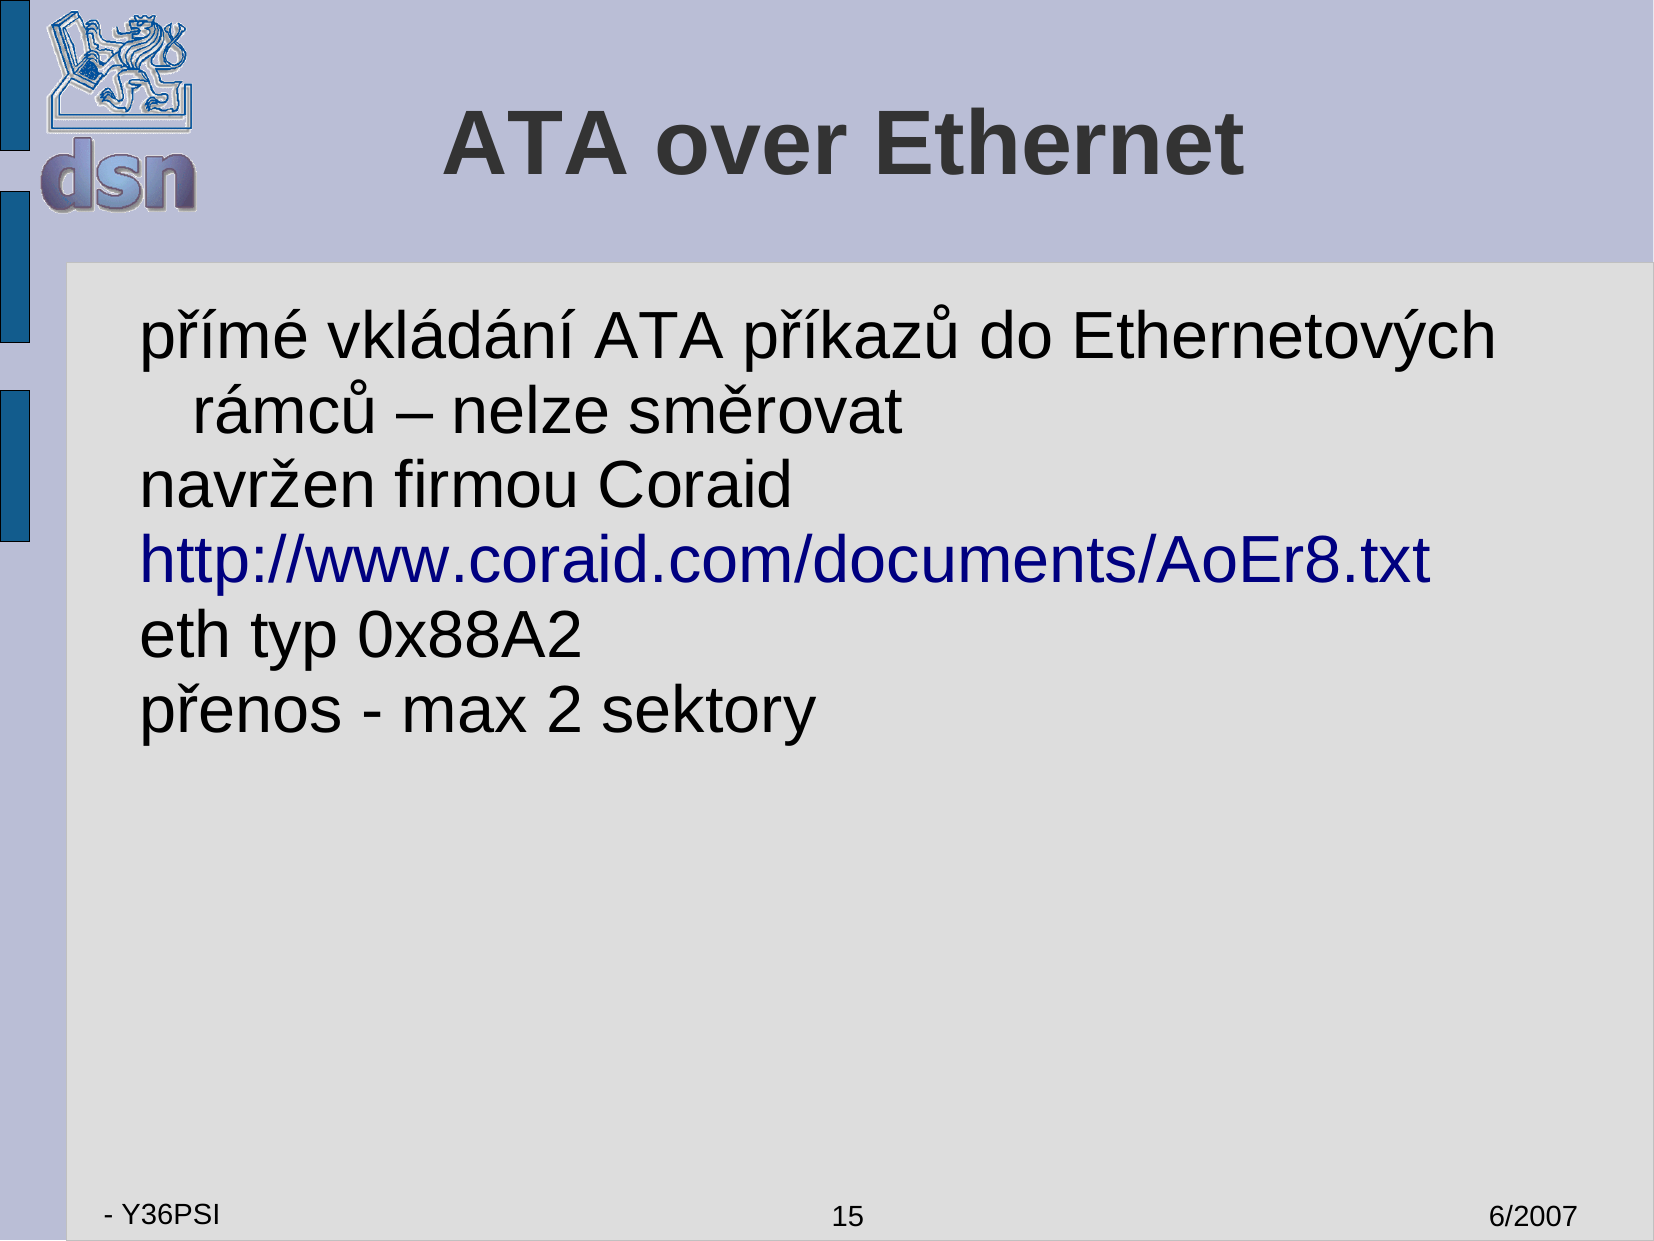

# ATA over Ethernet
přímé vkládání ATA příkazů do Ethernetových rámců – nelze směrovat
navržen firmou Coraid
http://www.coraid.com/documents/AoEr8.txt
eth typ 0x88A2
přenos - max 2 sektory